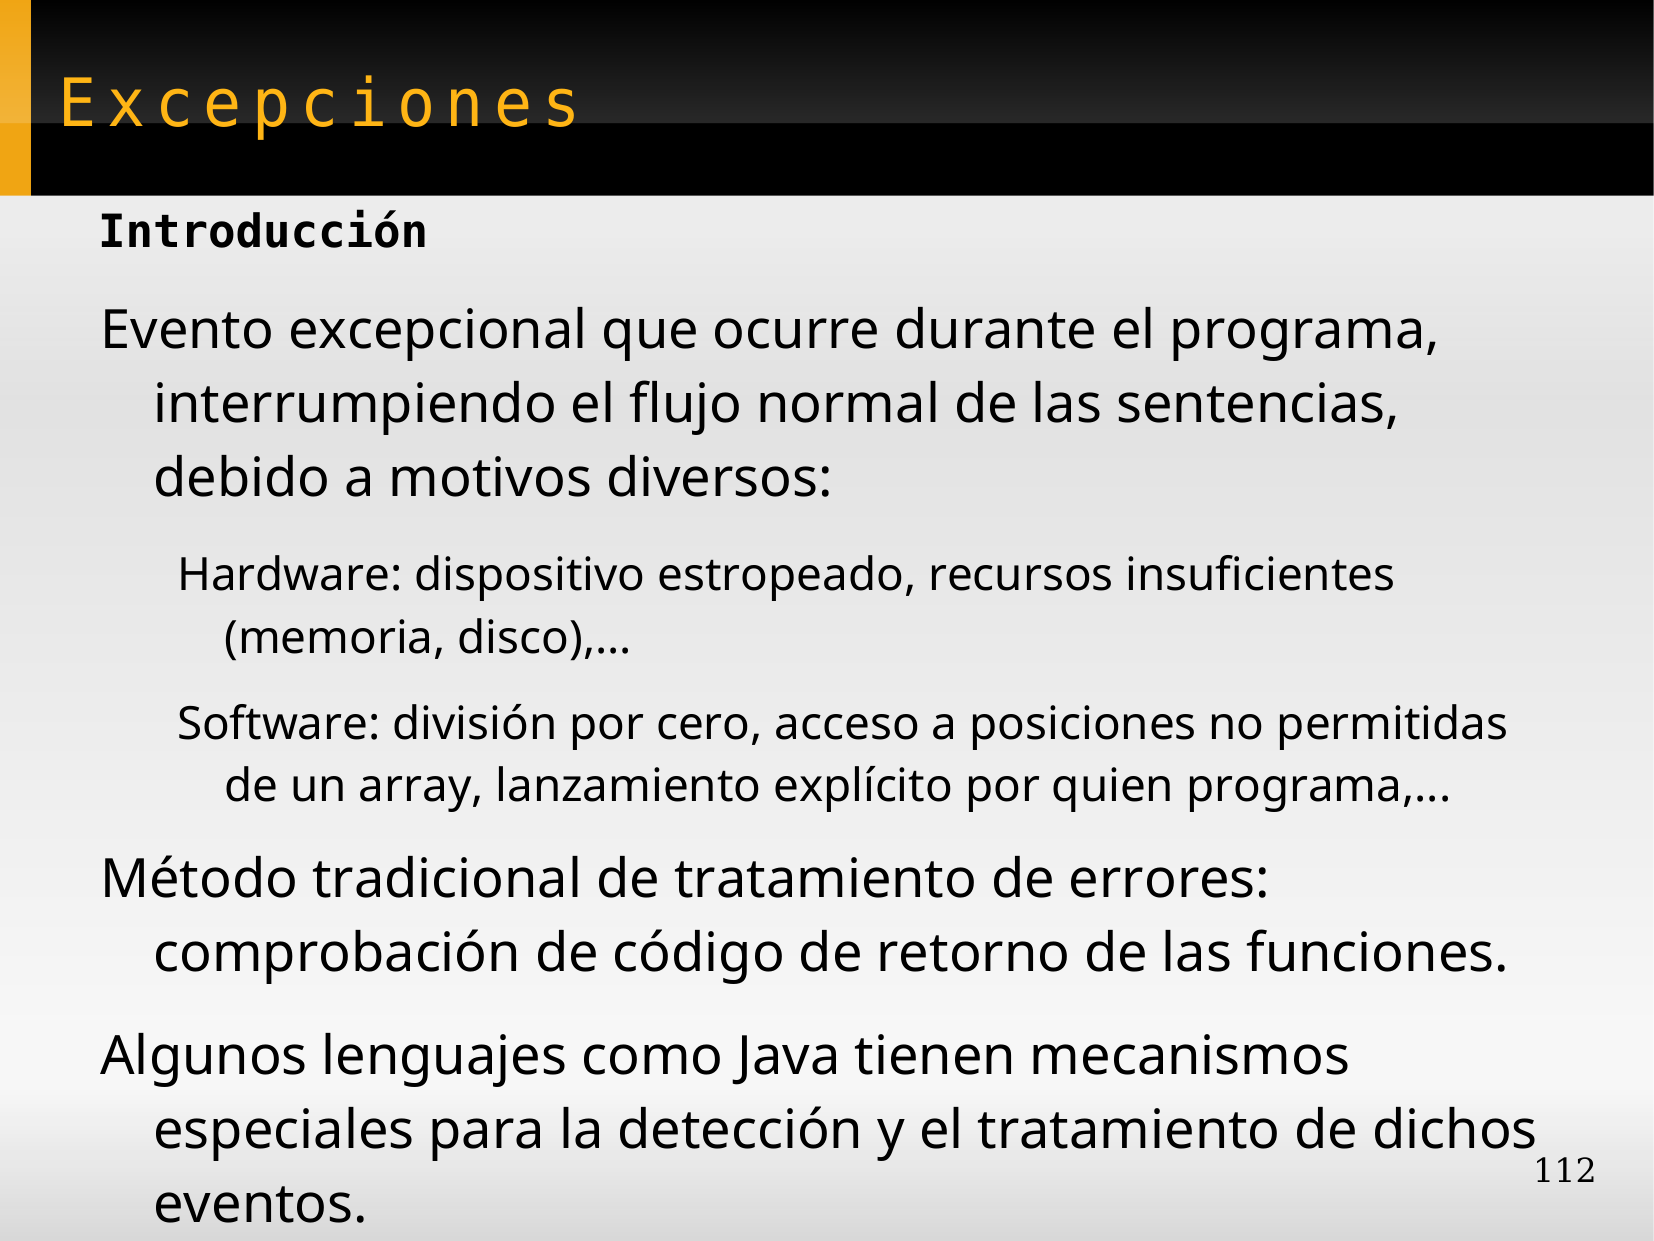

# Excepciones
Introducción
Evento excepcional que ocurre durante el programa, interrumpiendo el flujo normal de las sentencias, debido a motivos diversos:
Hardware: dispositivo estropeado, recursos insuficientes (memoria, disco),...
Software: división por cero, acceso a posiciones no permitidas de un array, lanzamiento explícito por quien programa,...
Método tradicional de tratamiento de errores: comprobación de código de retorno de las funciones.
Algunos lenguajes como Java tienen mecanismos especiales para la detección y el tratamiento de dichos eventos.
112